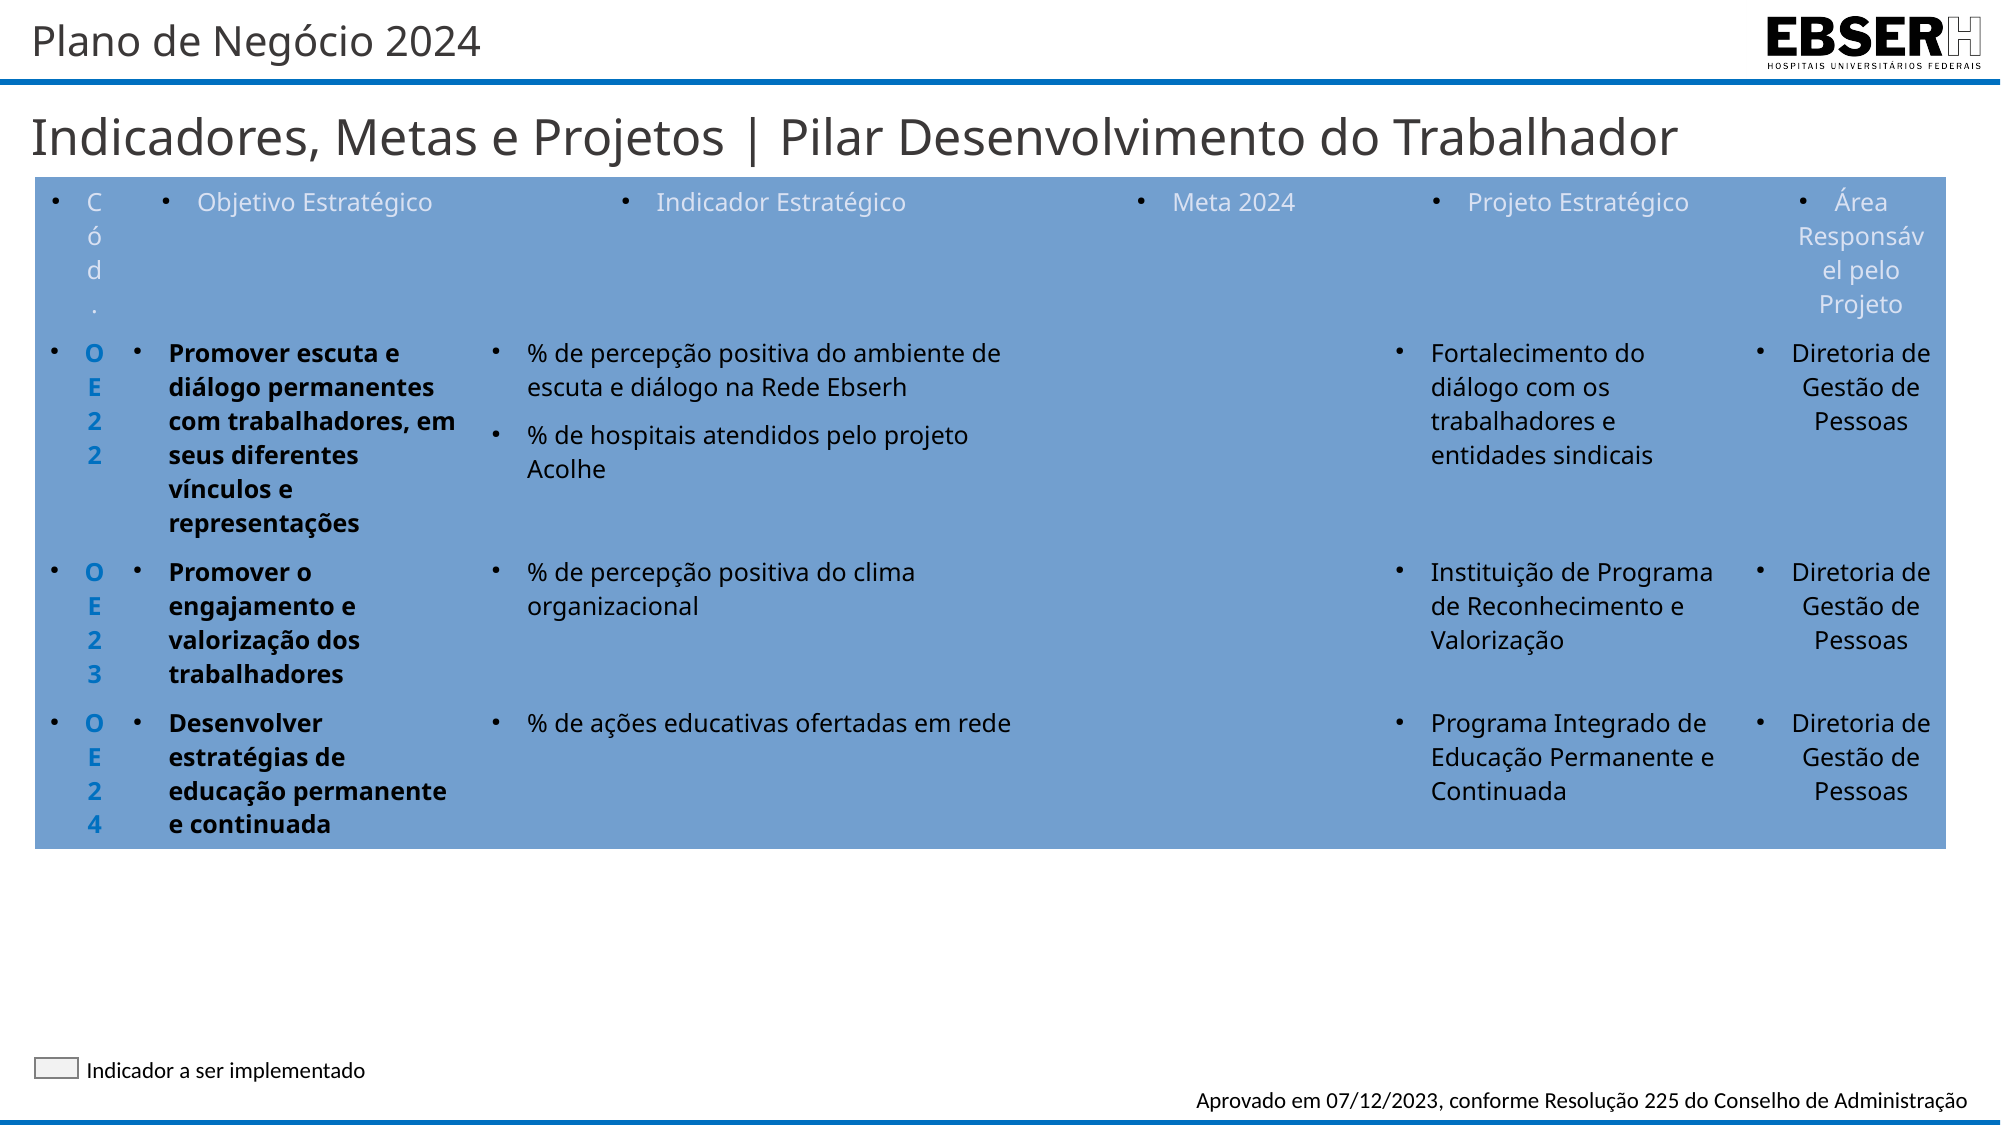

# Indicadores, Metas e Projetos | Pilar Desenvolvimento do Trabalhador
| Cód. | Objetivo Estratégico | Indicador Estratégico | Meta 2024 | Projeto Estratégico | Área Responsável pelo Projeto |
| --- | --- | --- | --- | --- | --- |
| OE22 | Promover escuta e diálogo permanentes com trabalhadores, em seus diferentes vínculos e representações | % de percepção positiva do ambiente de escuta e diálogo na Rede Ebserh | | Fortalecimento do diálogo com os trabalhadores e entidades sindicais | Diretoria de Gestão de Pessoas |
| | | % de hospitais atendidos pelo projeto Acolhe | | | |
| OE23 | Promover o engajamento e valorização dos trabalhadores | % de percepção positiva do clima organizacional | | Instituição de Programa de Reconhecimento e Valorização | Diretoria de Gestão de Pessoas |
| OE24 | Desenvolver estratégias de educação permanente e continuada | % de ações educativas ofertadas em rede | | Programa Integrado de Educação Permanente e Continuada | Diretoria de Gestão de Pessoas |
Indicador a ser implementado